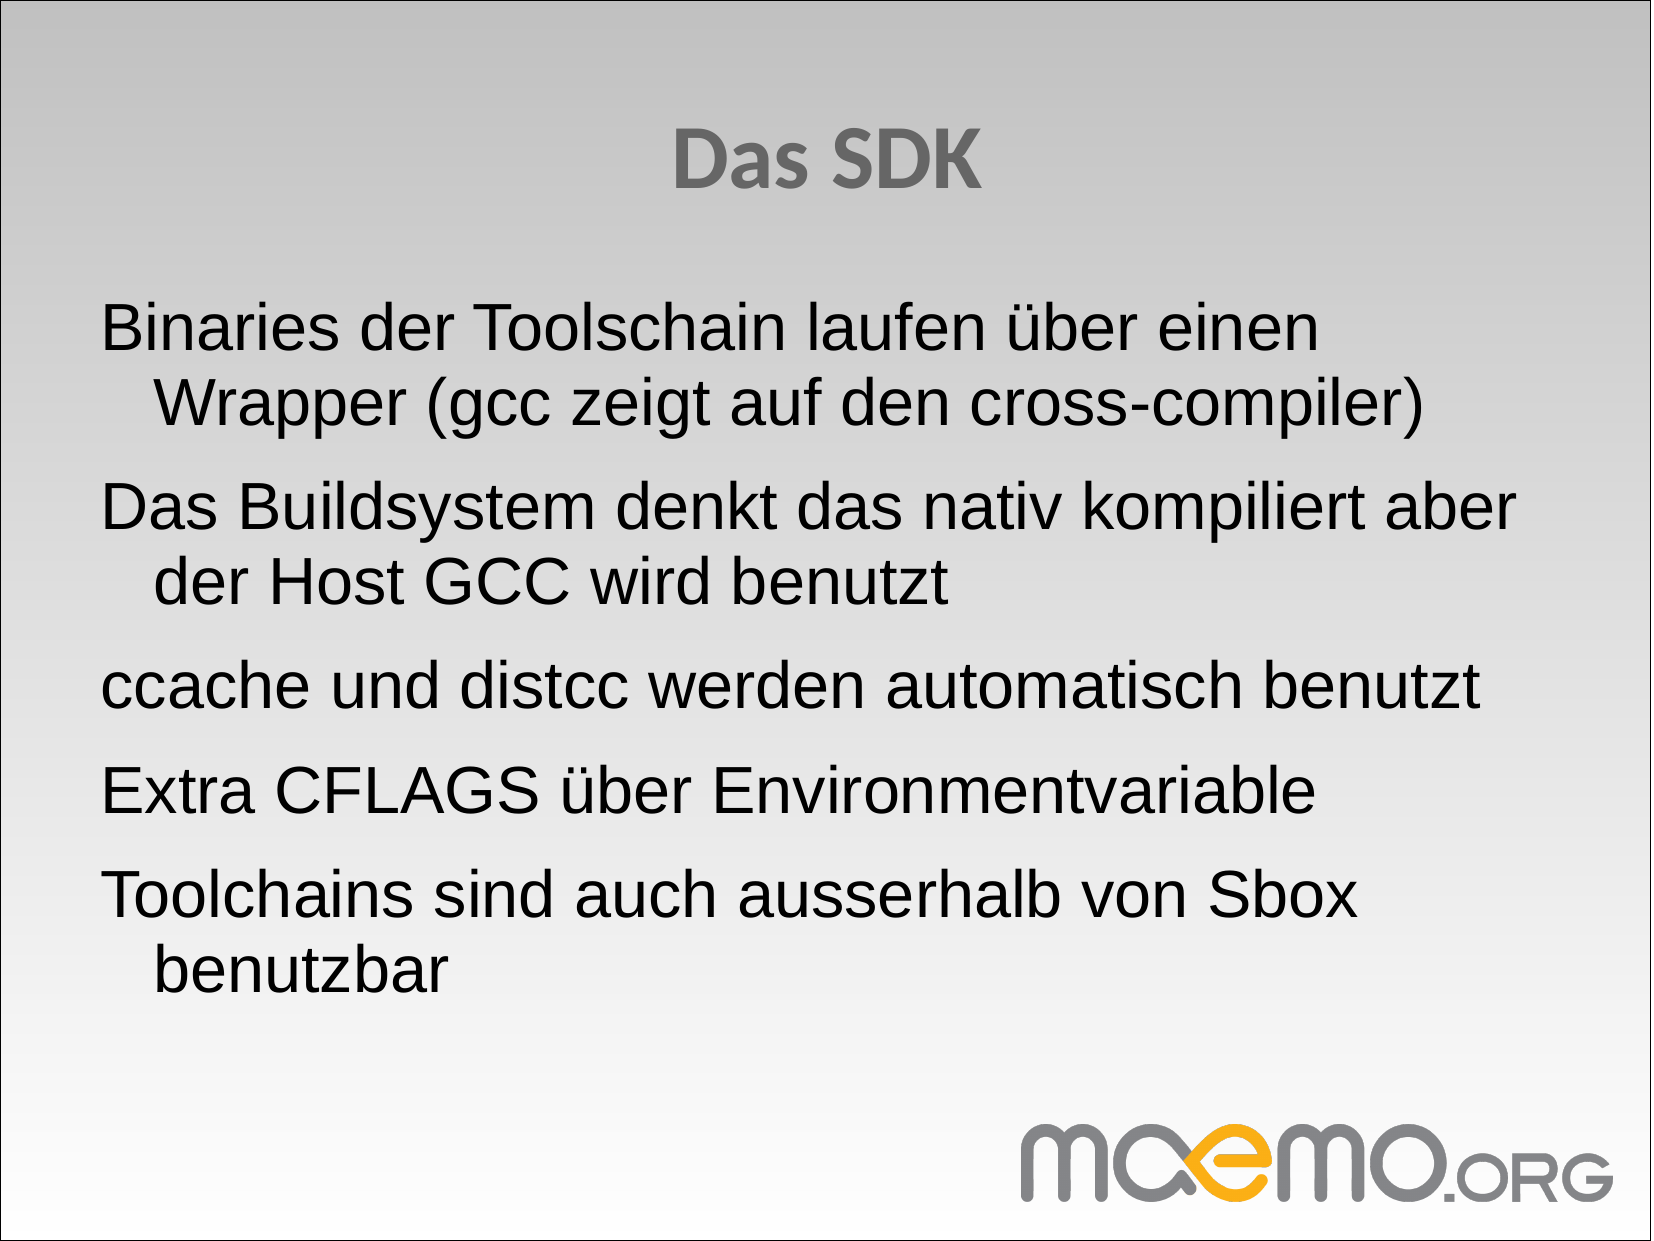

# Das SDK
Binaries der Toolschain laufen über einen Wrapper (gcc zeigt auf den cross-compiler)
Das Buildsystem denkt das nativ kompiliert aber der Host GCC wird benutzt
ccache und distcc werden automatisch benutzt
Extra CFLAGS über Environmentvariable
Toolchains sind auch ausserhalb von Sbox benutzbar